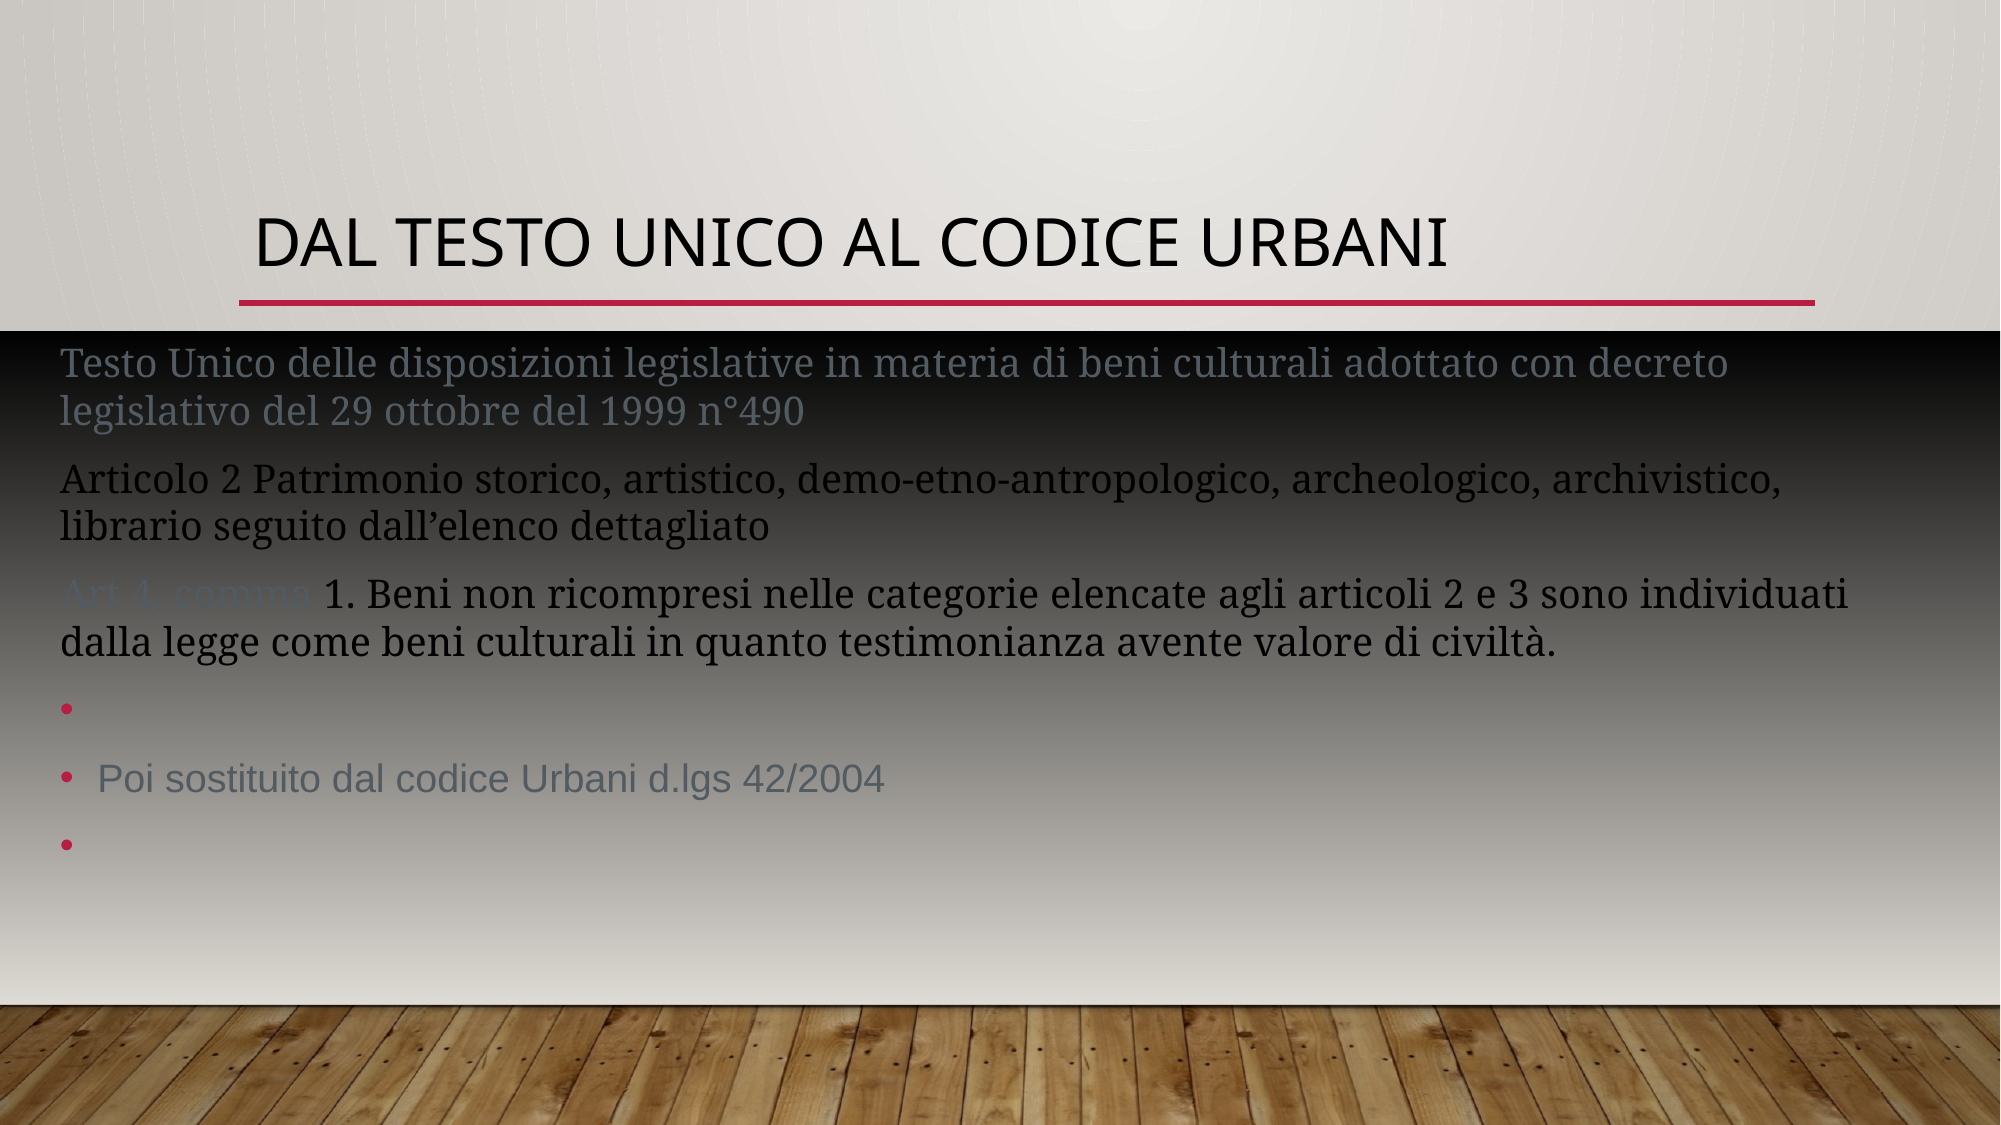

# Dal testo unico al codice urbani
Testo Unico delle disposizioni legislative in materia di beni culturali adottato con decreto legislativo del 29 ottobre del 1999 n°490
Articolo 2 Patrimonio storico, artistico, demo-etno-antropologico, archeologico, archivistico, librario seguito dall’elenco dettagliato
Art 4, comma 1. Beni non ricompresi nelle categorie elencate agli articoli 2 e 3 sono individuati dalla legge come beni culturali in quanto testimonianza avente valore di civiltà.
Poi sostituito dal codice Urbani d.lgs 42/2004